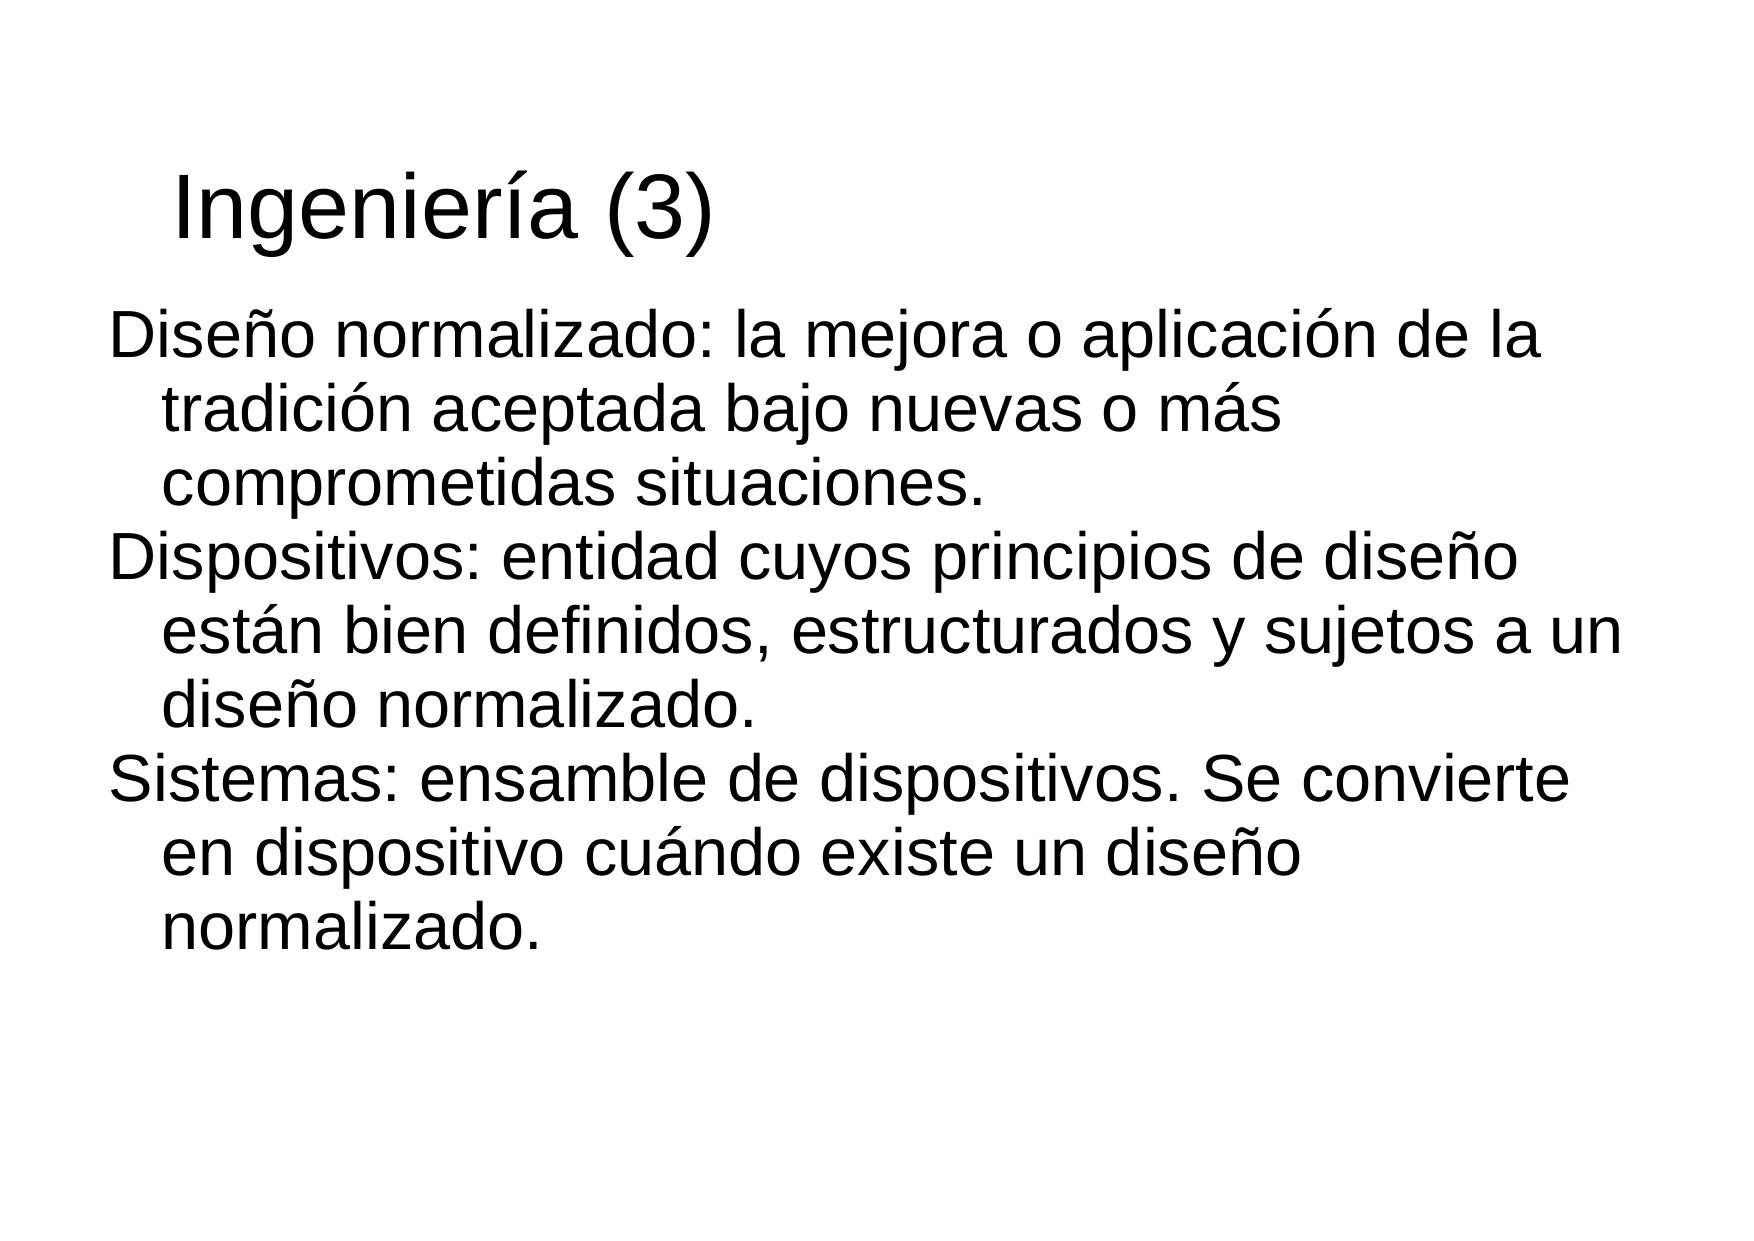

Ingeniería (3)
# Diseño normalizado: la mejora o aplicación de la tradición aceptada bajo nuevas o más comprometidas situaciones.
Dispositivos: entidad cuyos principios de diseño están bien definidos, estructurados y sujetos a un diseño normalizado.
Sistemas: ensamble de dispositivos. Se convierte en dispositivo cuándo existe un diseño normalizado.